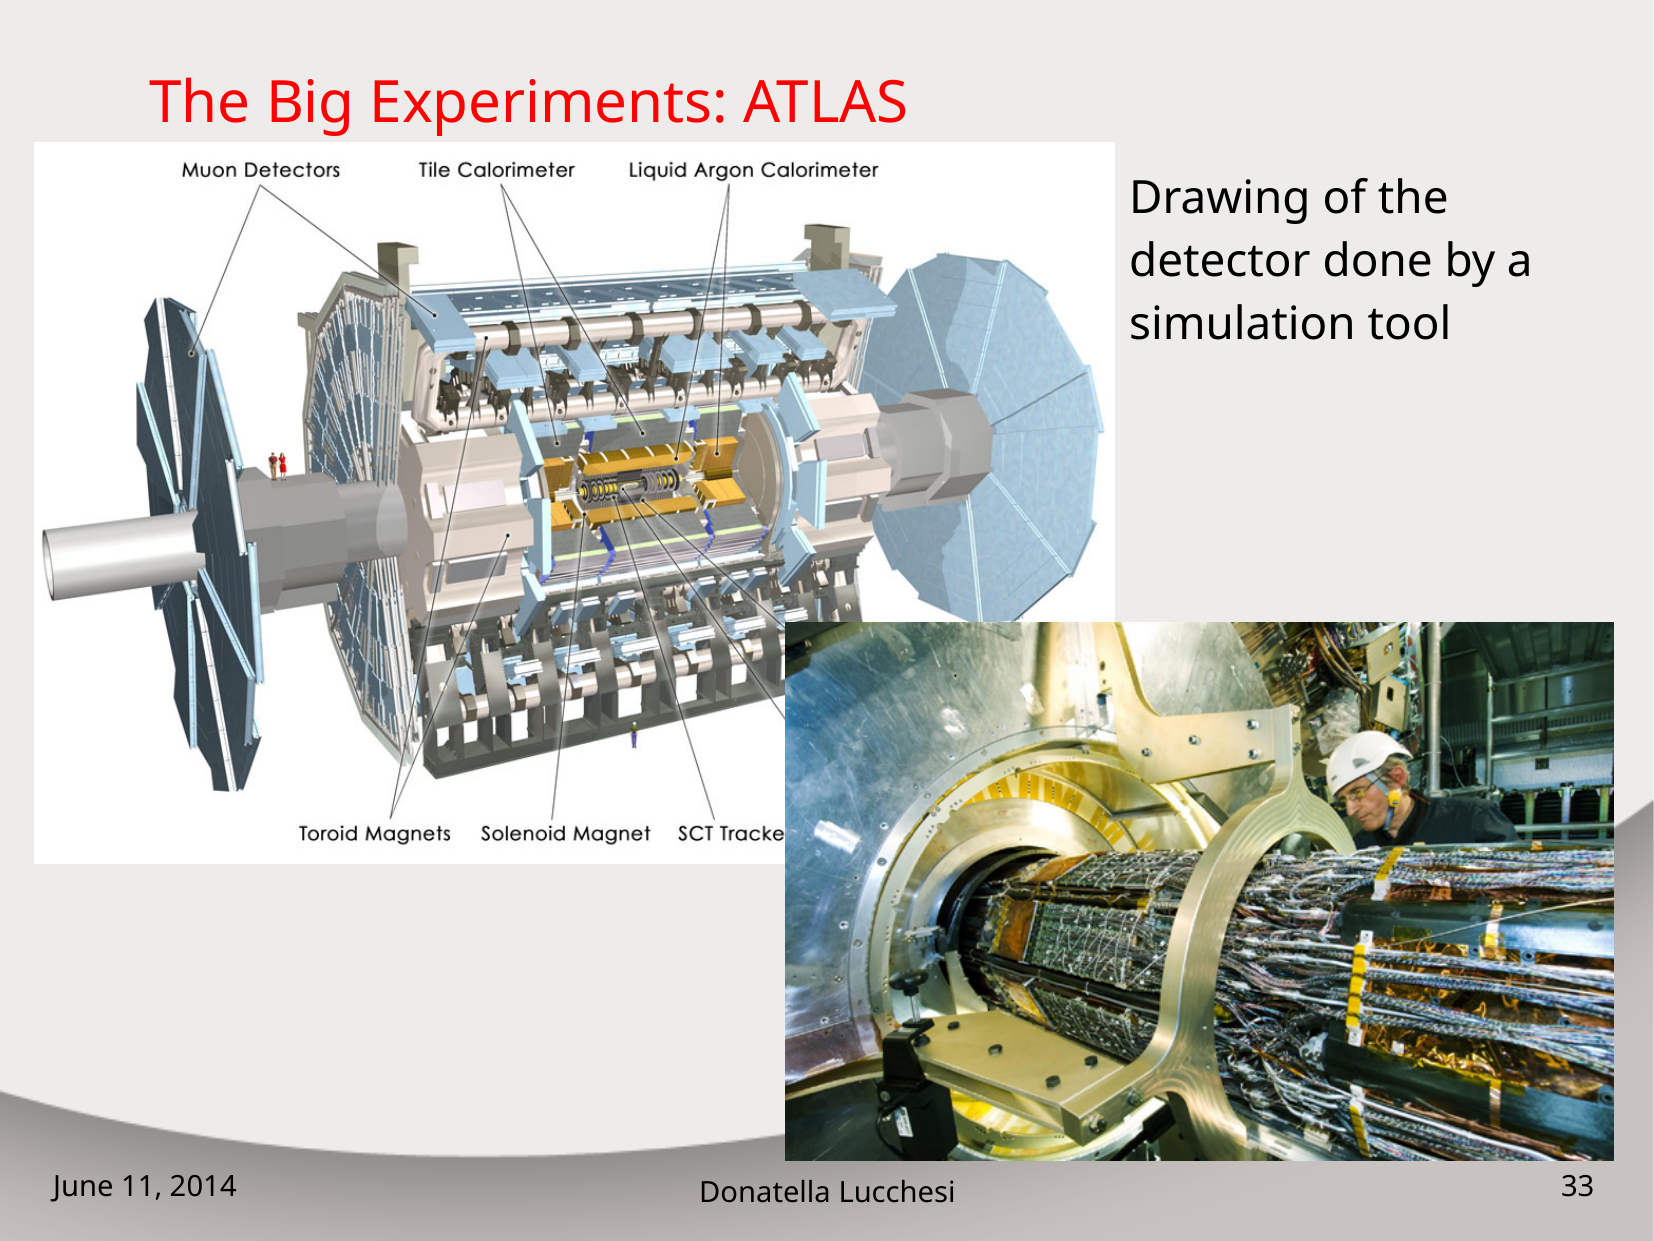

The Big Experiments: ATLAS
Drawing of the
detector done by a
simulation tool
June 11, 2014
33
Donatella Lucchesi